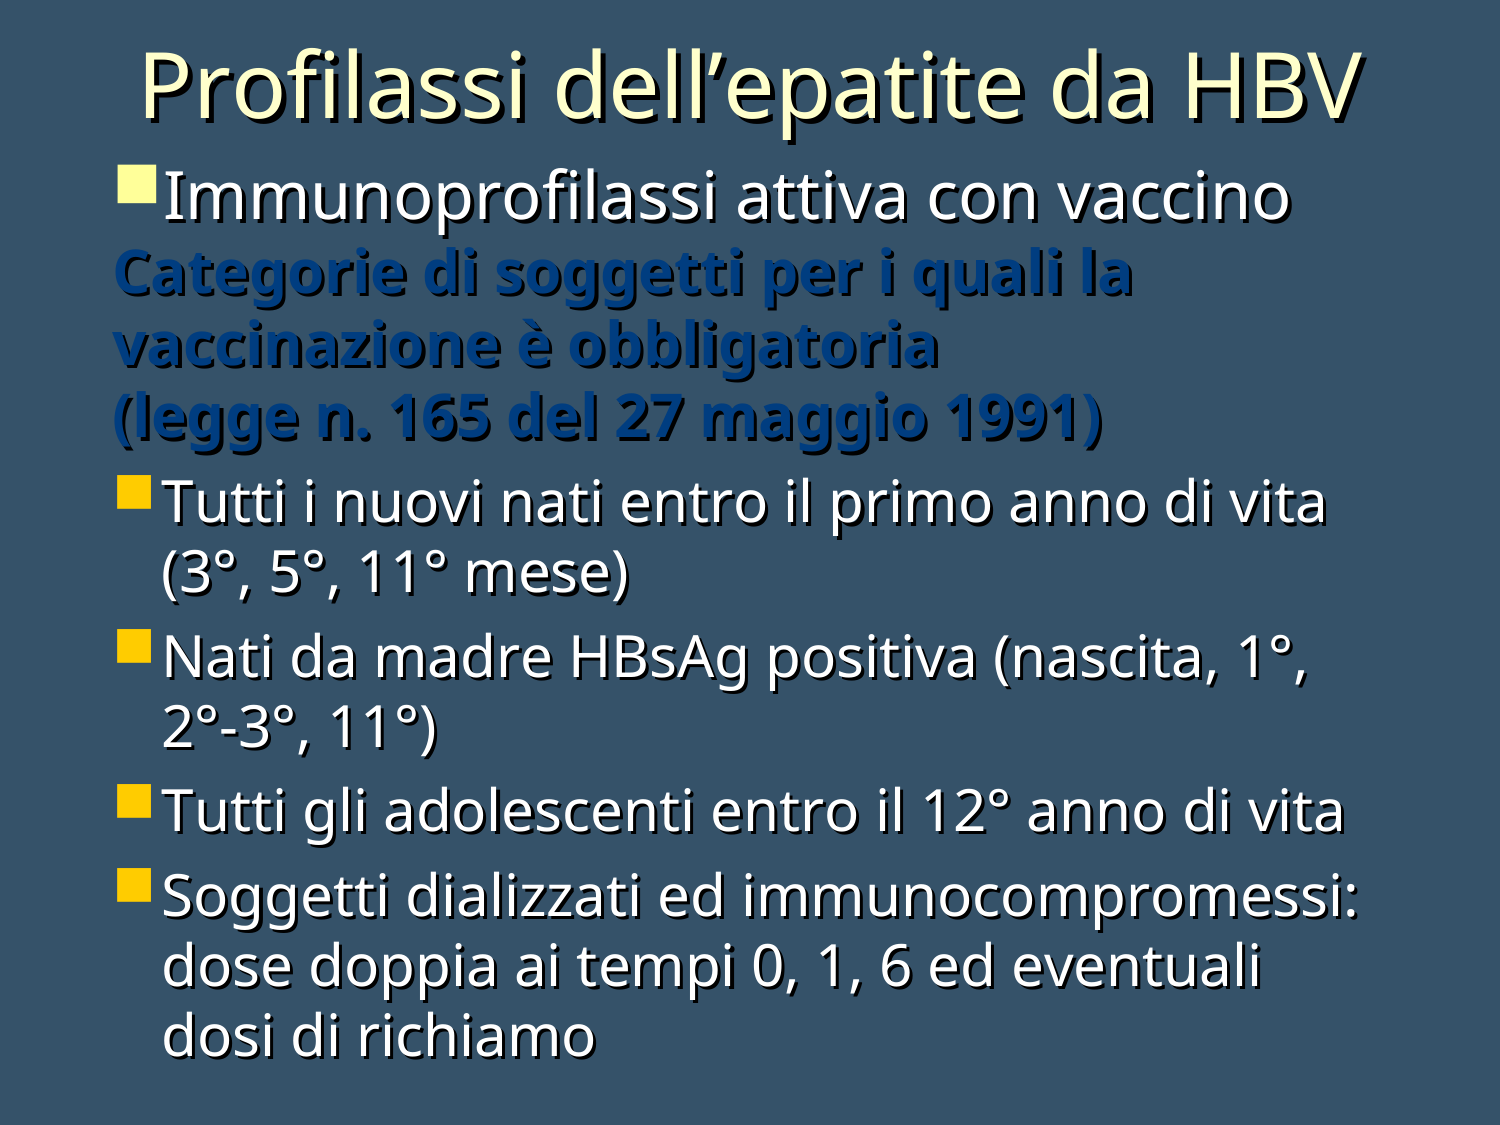

Profilassi dell’epatite da HBV
Immunoprofilassi attiva con vaccino
Categorie di soggetti per i quali la vaccinazione è obbligatoria
(legge n. 165 del 27 maggio 1991)
Tutti i nuovi nati entro il primo anno di vita (3°, 5°, 11° mese)
Nati da madre HBsAg positiva (nascita, 1°, 2°-3°, 11°)
Tutti gli adolescenti entro il 12° anno di vita
Soggetti dializzati ed immunocompromessi: dose doppia ai tempi 0, 1, 6 ed eventuali dosi di richiamo